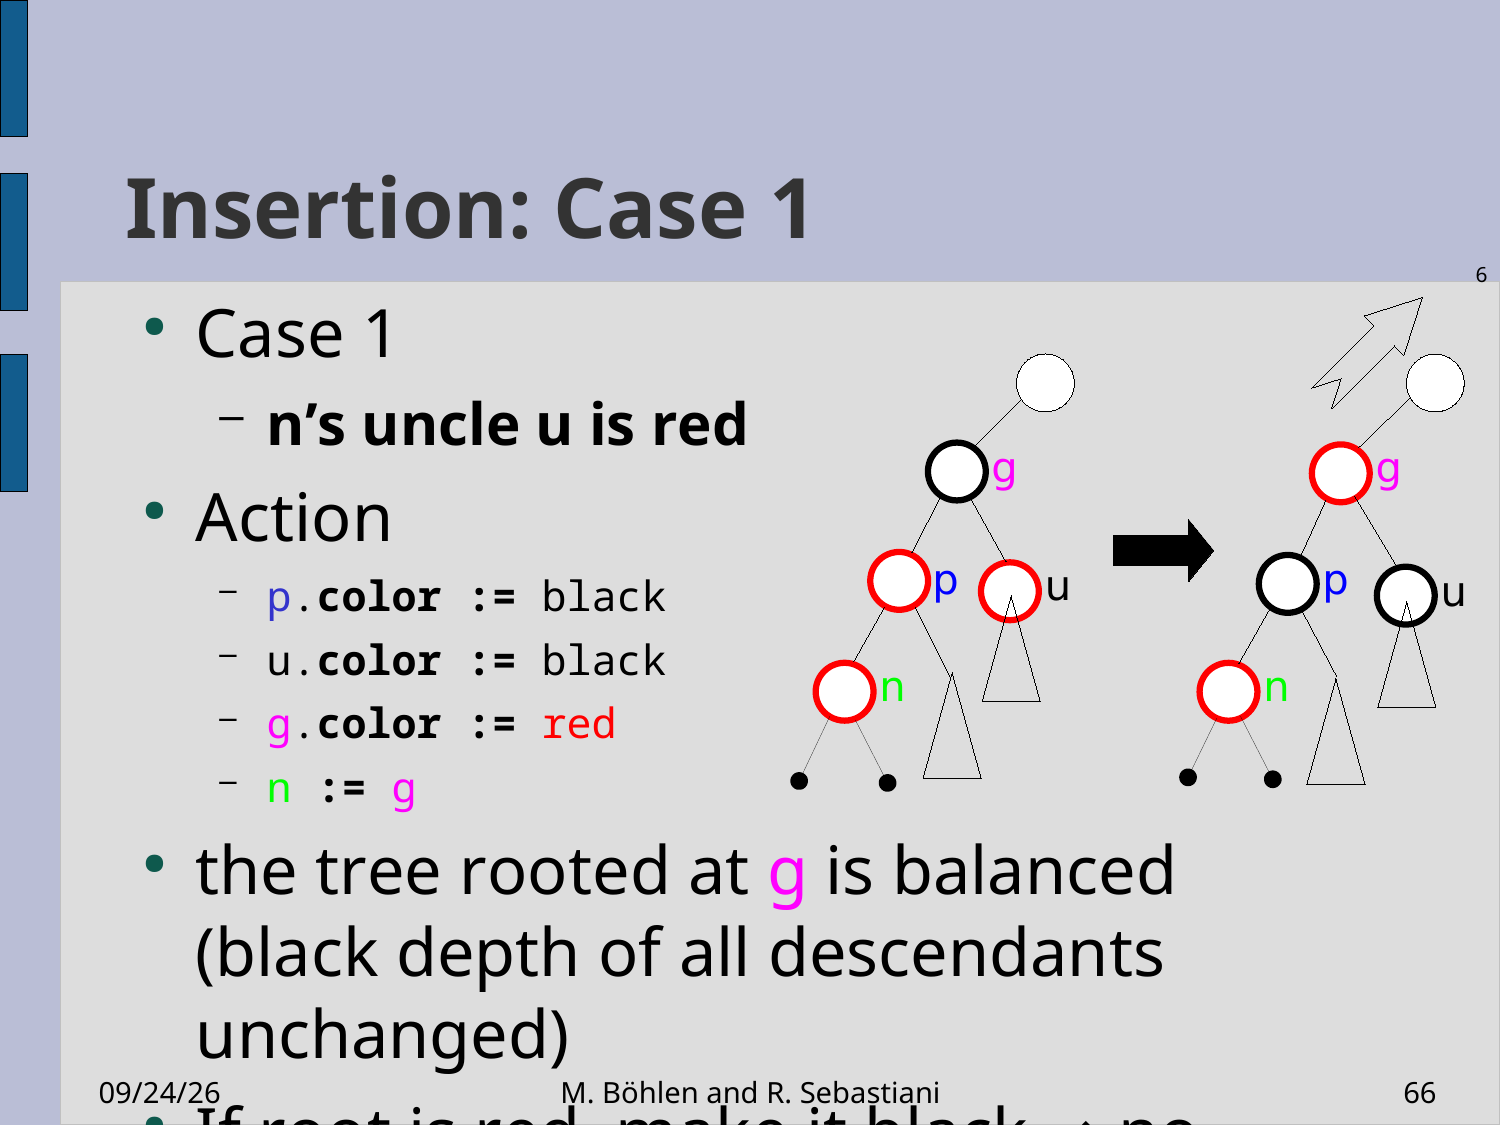

# Insertion: Case 1
6
Case 1
n’s uncle u is red
Action
p.color := black
u.color := black
g.color := red
n := g
the tree rooted at g is balanced (black depth of all descendants unchanged)
If root is red, make it black → no violation
g
g
p
p
u
u
n
n
M. Böhlen and R. Sebastiani
66